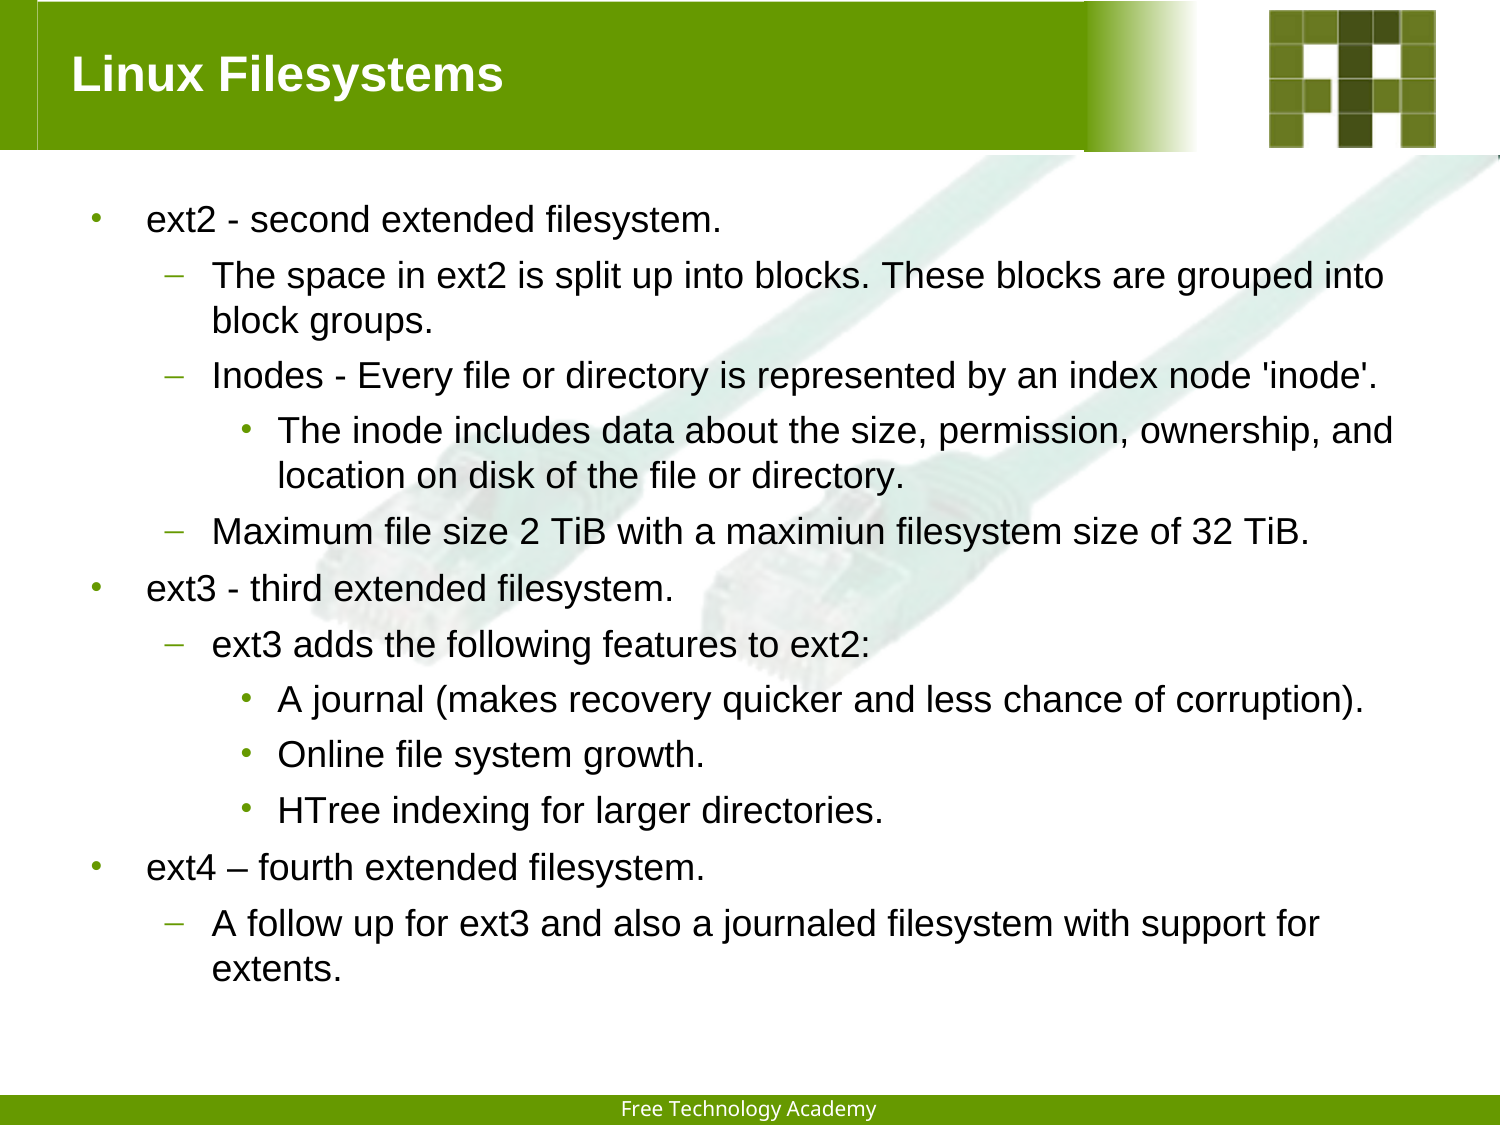

# Linux Filesystems
ext2 - second extended filesystem.
The space in ext2 is split up into blocks. These blocks are grouped into block groups.
Inodes - Every file or directory is represented by an index node 'inode'.
The inode includes data about the size, permission, ownership, and location on disk of the file or directory.
Maximum file size 2 TiB with a maximiun filesystem size of 32 TiB.
ext3 - third extended filesystem.
ext3 adds the following features to ext2:
A journal (makes recovery quicker and less chance of corruption).
Online file system growth.
HTree indexing for larger directories.
ext4 – fourth extended filesystem.
A follow up for ext3 and also a journaled filesystem with support for extents.